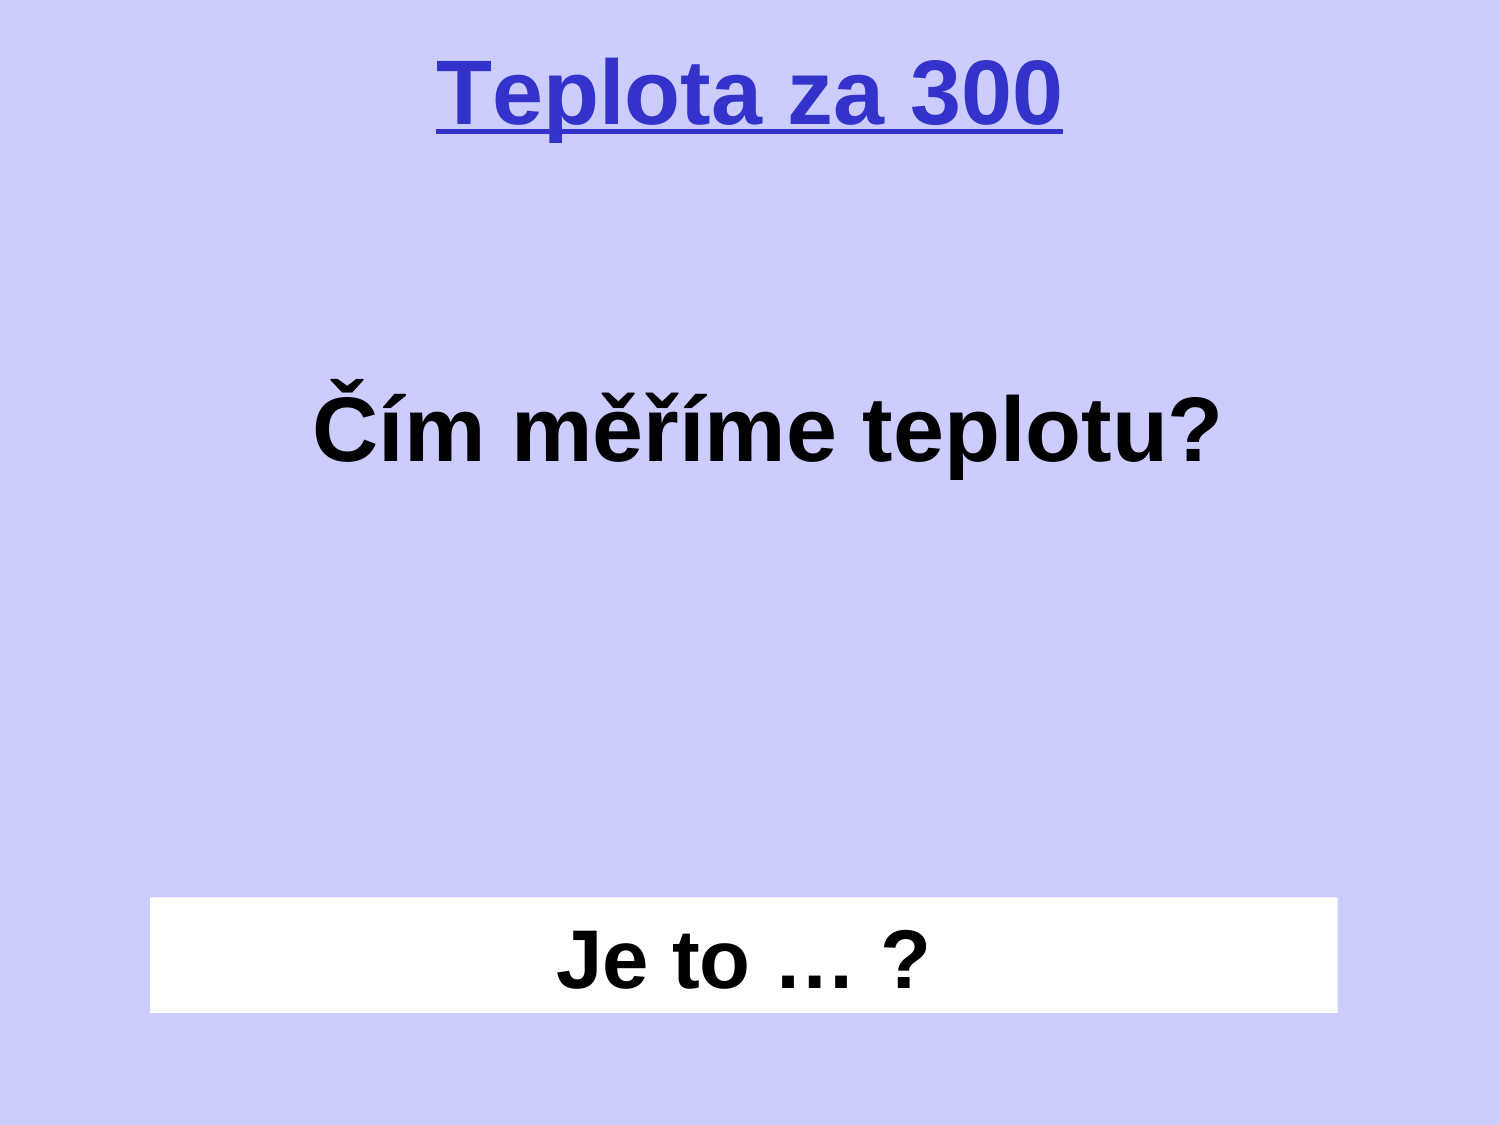

Teplota za 300
Čím měříme teplotu?
Je to … ?